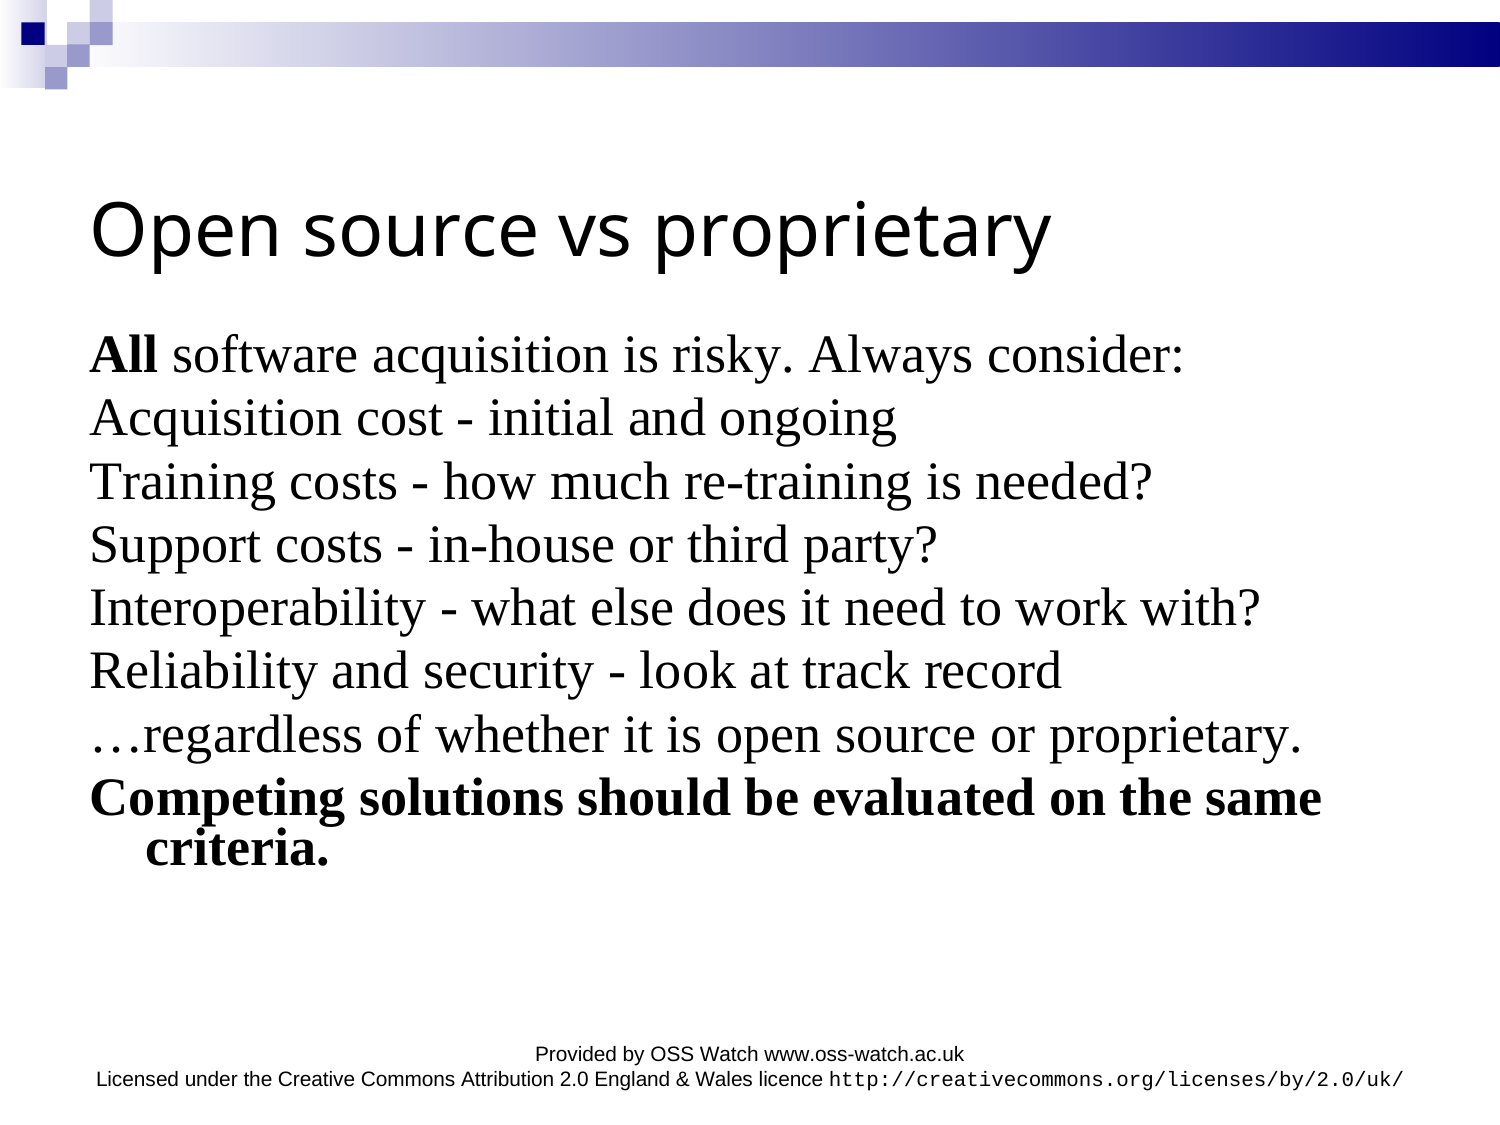

# Open source vs proprietary
All software acquisition is risky. Always consider:
Acquisition cost - initial and ongoing
Training costs - how much re-training is needed?
Support costs - in-house or third party?
Interoperability - what else does it need to work with?
Reliability and security - look at track record
…regardless of whether it is open source or proprietary.
Competing solutions should be evaluated on the same criteria.